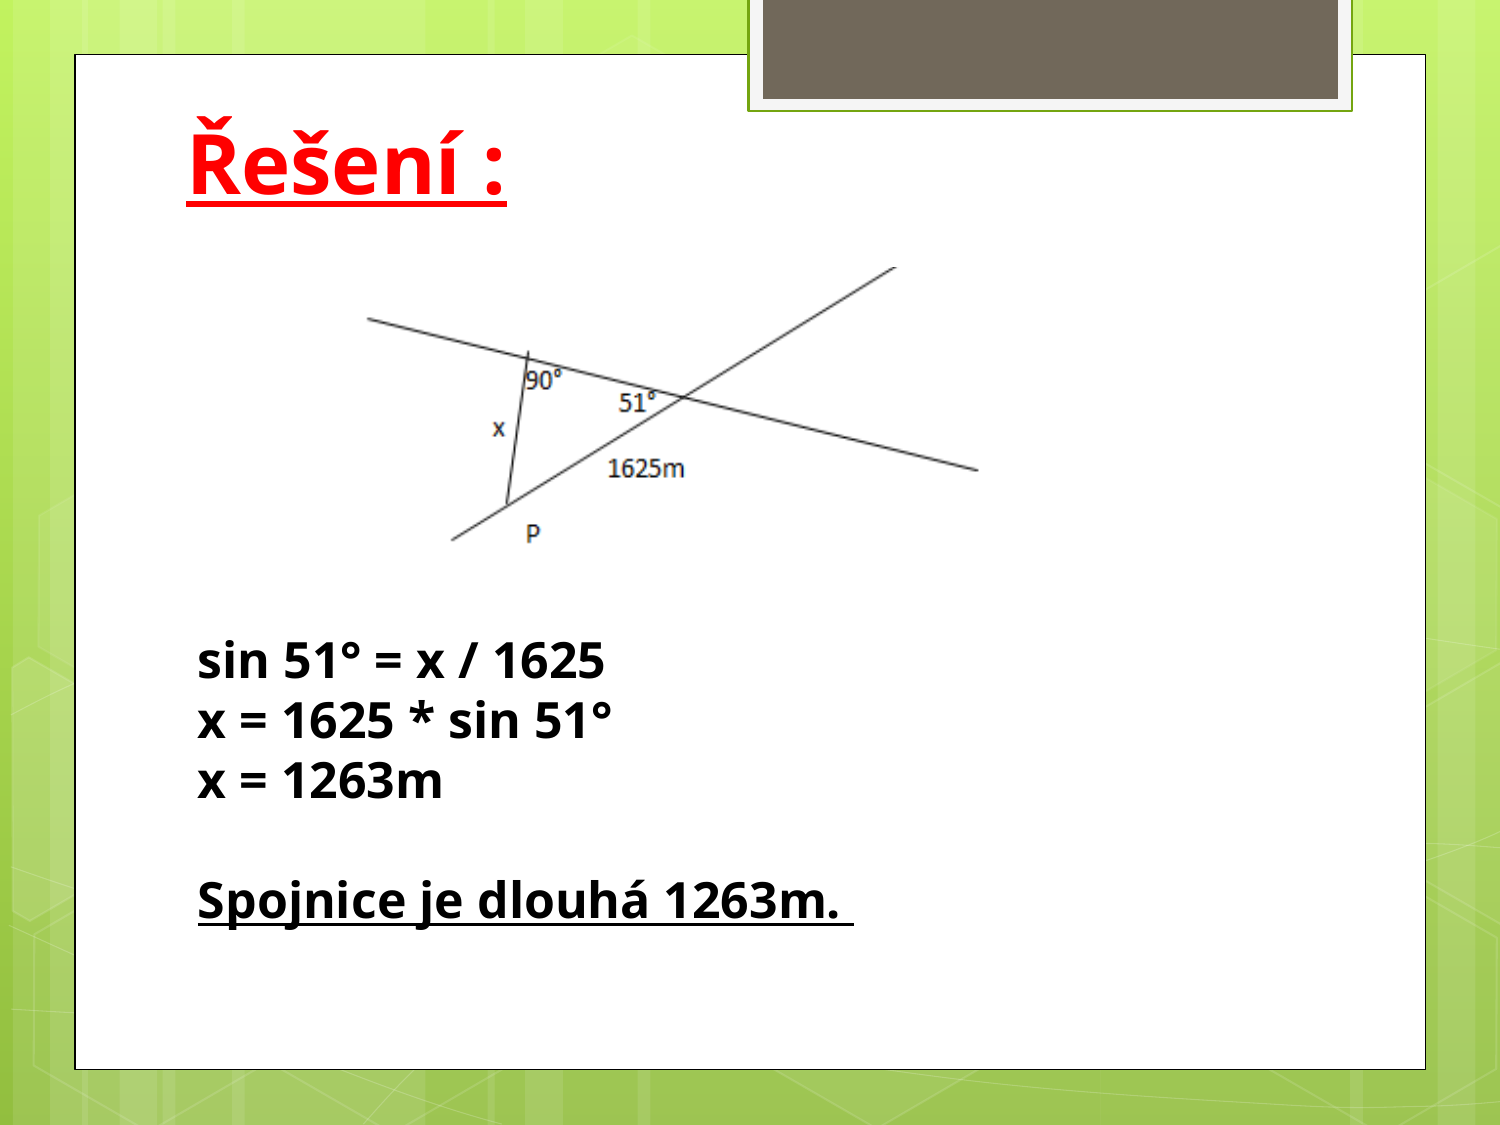

# Řešení :
sin 51° = x / 1625
x = 1625 * sin 51°
x = 1263m
Spojnice je dlouhá 1263m.